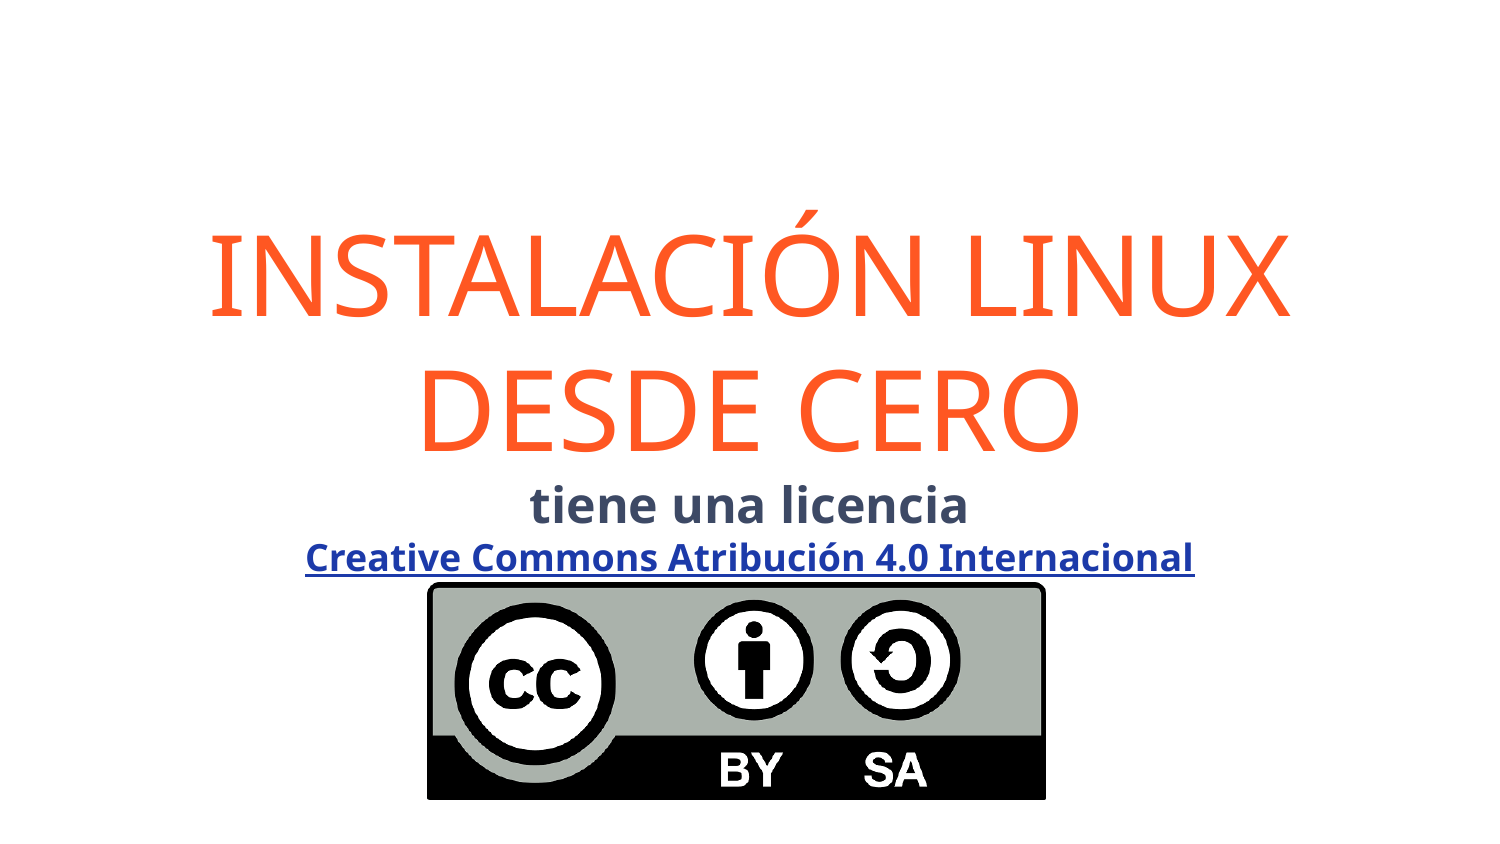

# INSTALACIÓN LINUX DESDE CERO
tiene una licencia
Creative Commons Atribución 4.0 Internacional